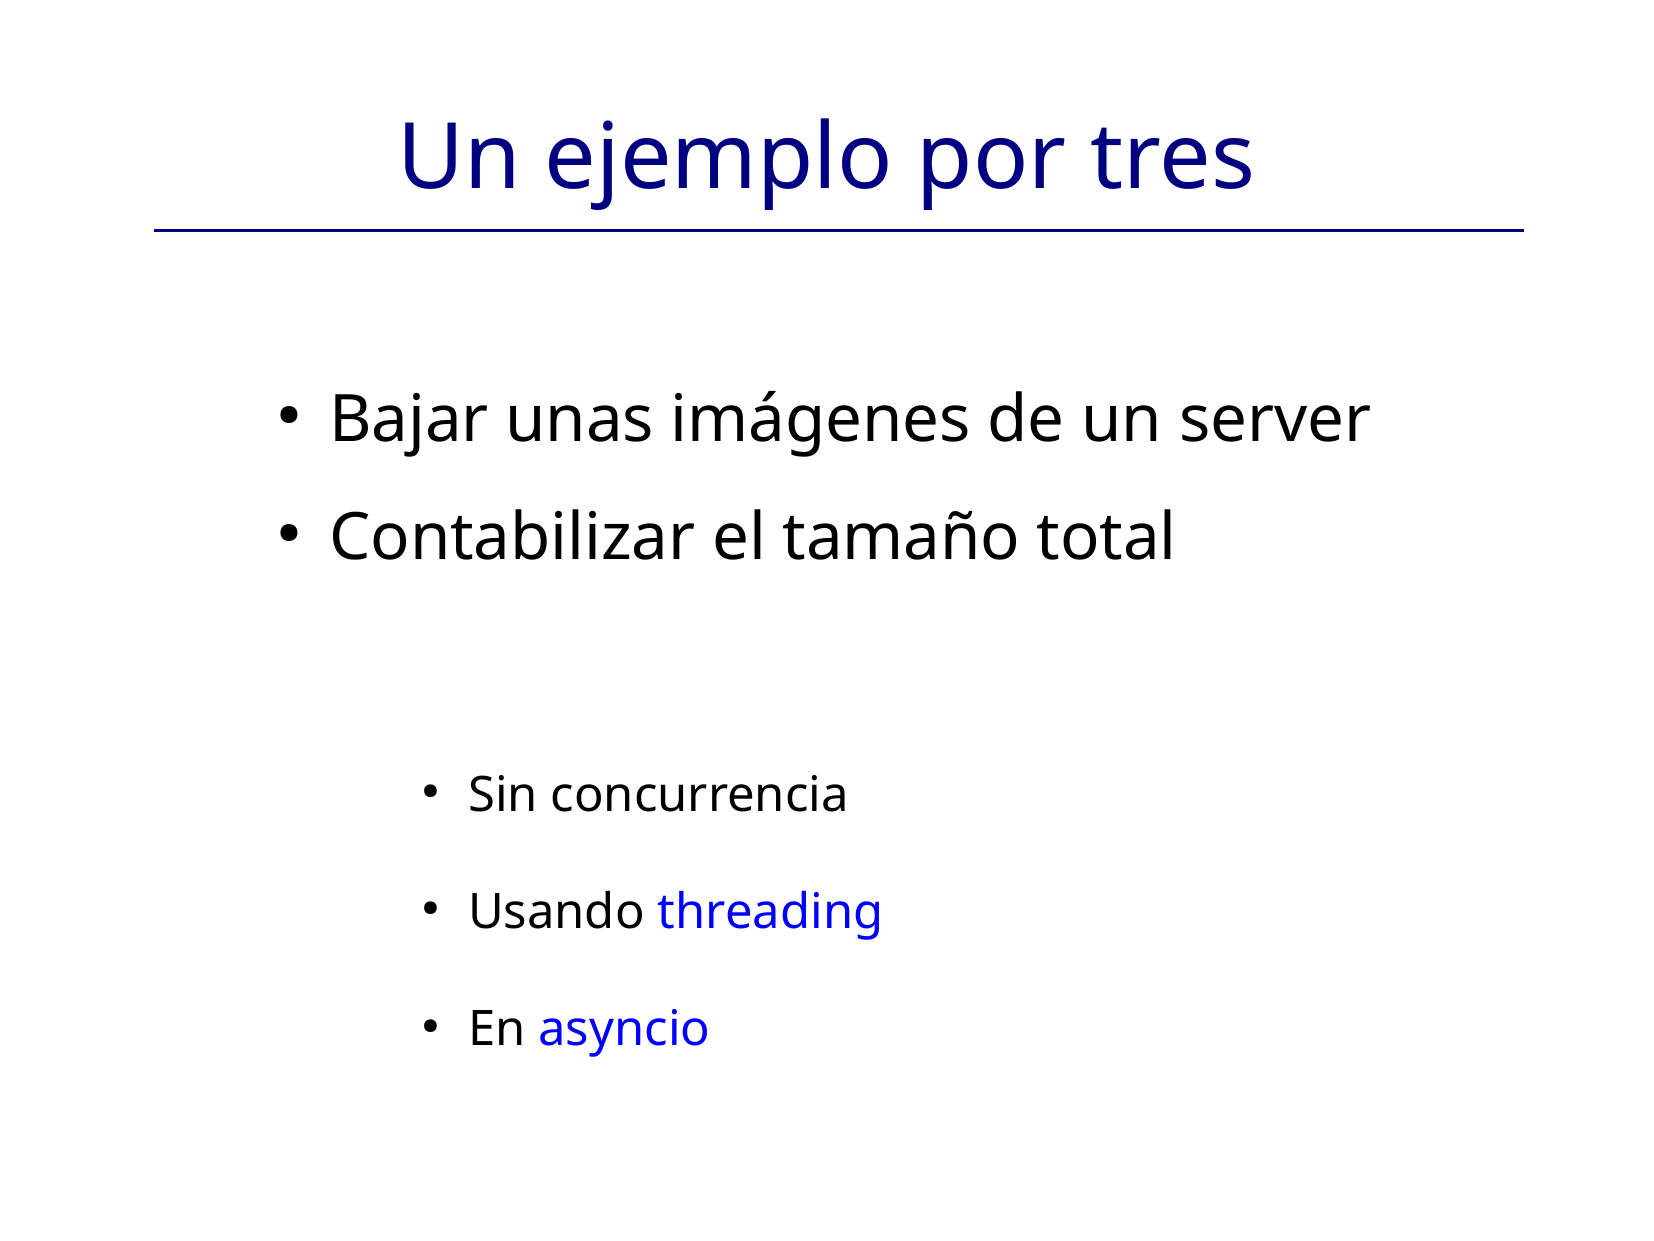

# Un ejemplo por tres
Bajar unas imágenes de un server
Contabilizar el tamaño total
Sin concurrencia
Usando threading
En asyncio